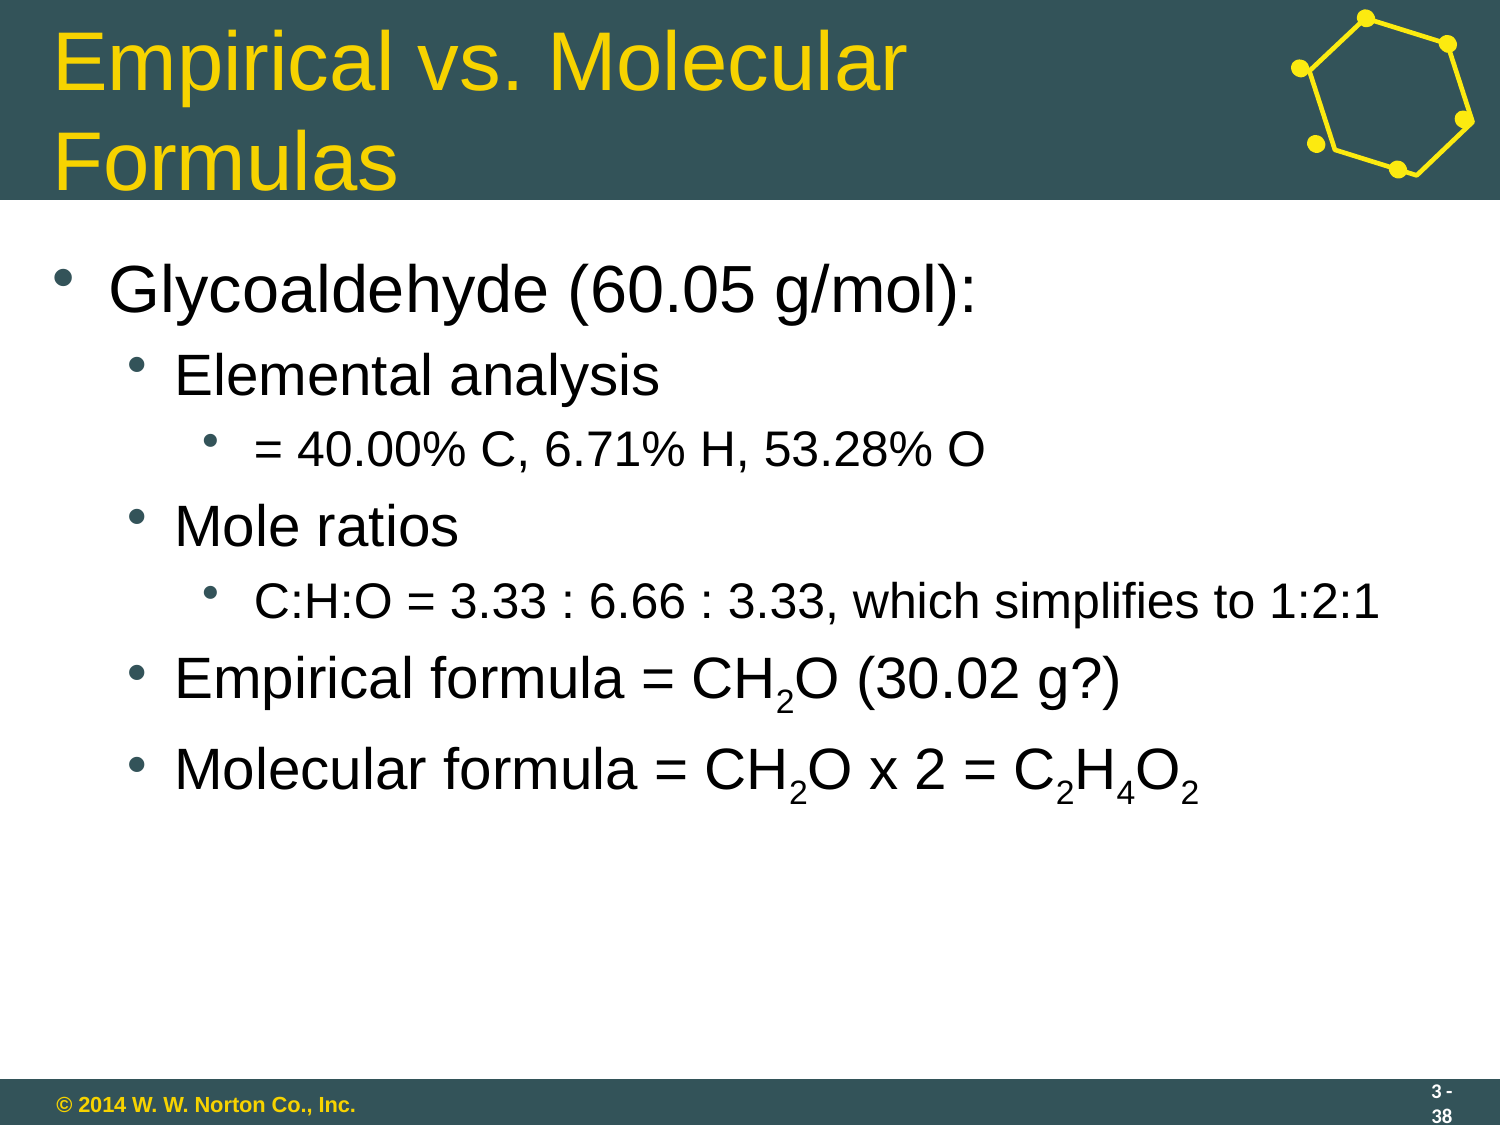

# Empirical vs. Molecular Formulas
Glycoaldehyde (60.05 g/mol):
Elemental analysis
 = 40.00% C, 6.71% H, 53.28% O
Mole ratios
 C:H:O = 3.33 : 6.66 : 3.33, which simplifies to 1:2:1
Empirical formula = CH2O (30.02 g?)
Molecular formula = CH2O x 2 = C2H4O2